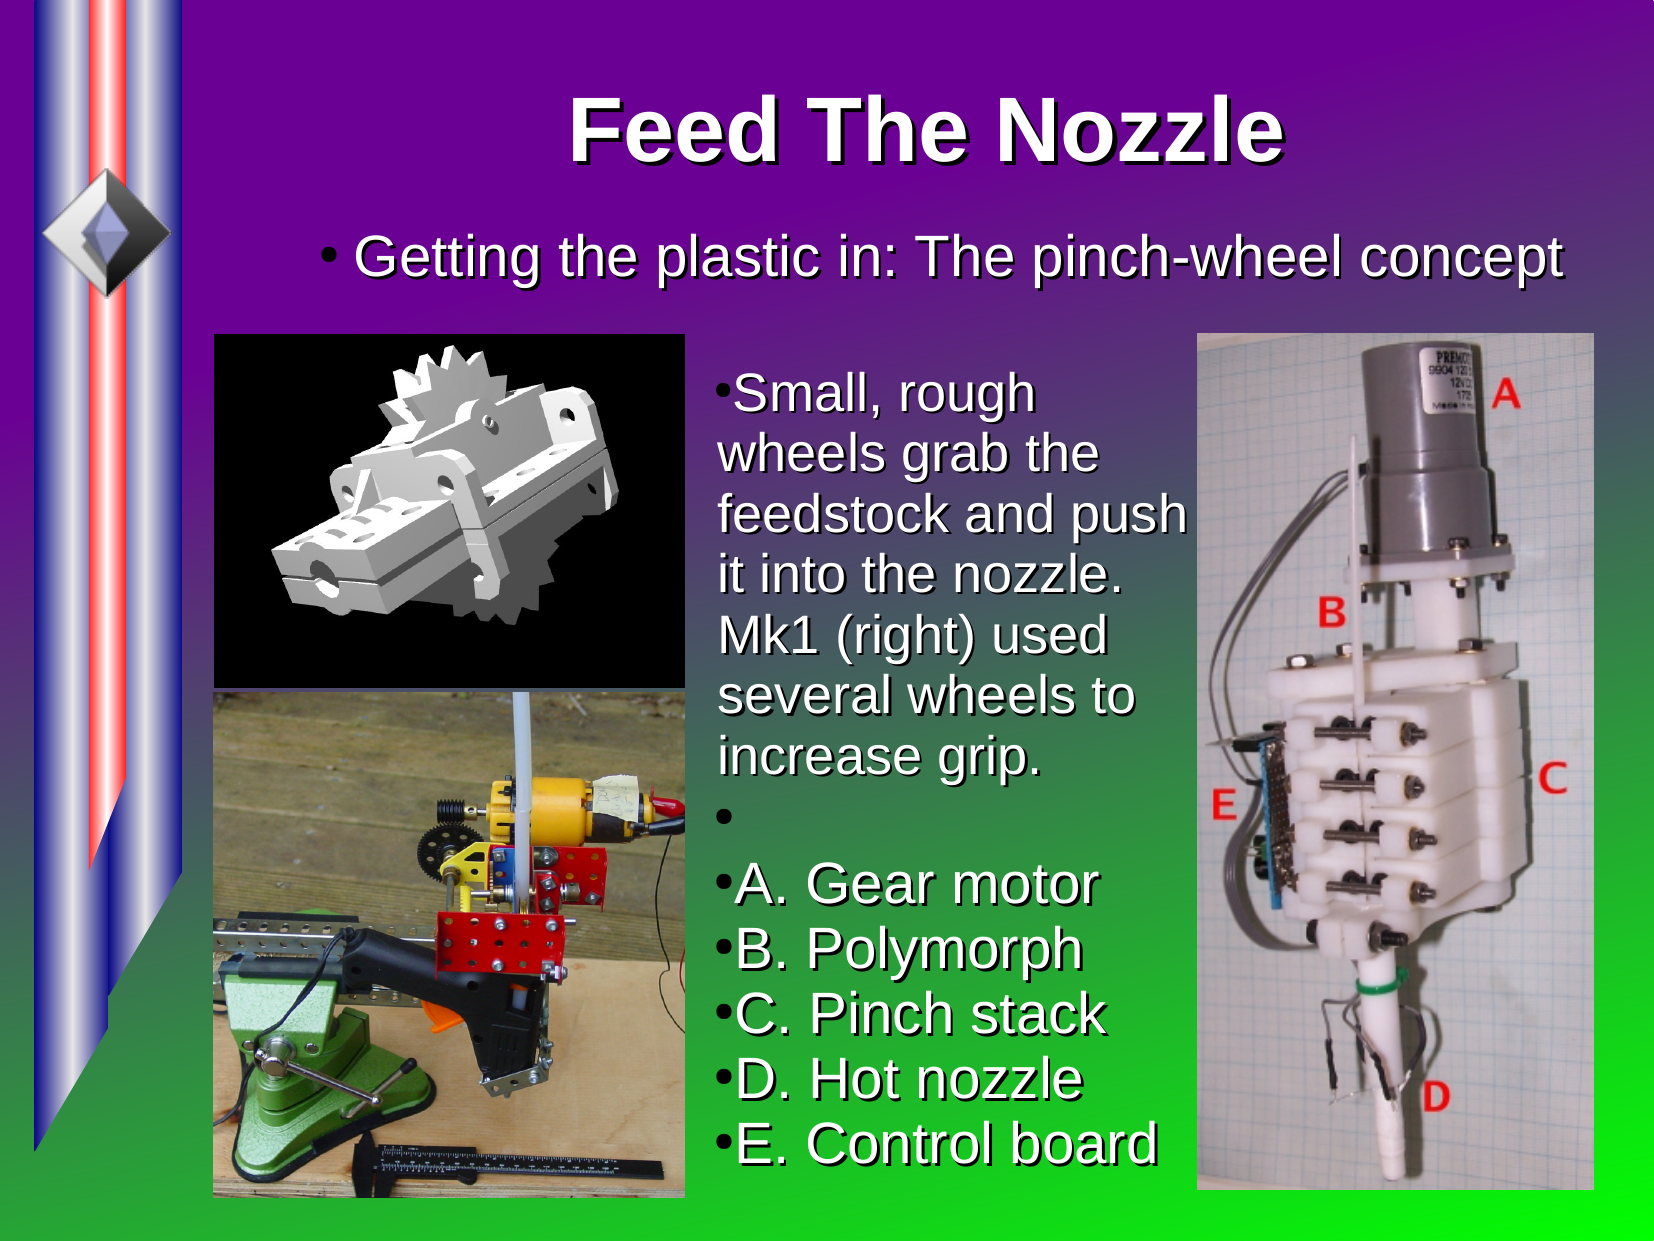

# Feed The Nozzle
Getting the plastic in: The pinch-wheel concept
Small, rough wheels grab the feedstock and push it into the nozzle. Mk1 (right) used several wheels to increase grip.
A. Gear motor
B. Polymorph
C. Pinch stack
D. Hot nozzle
E. Control board